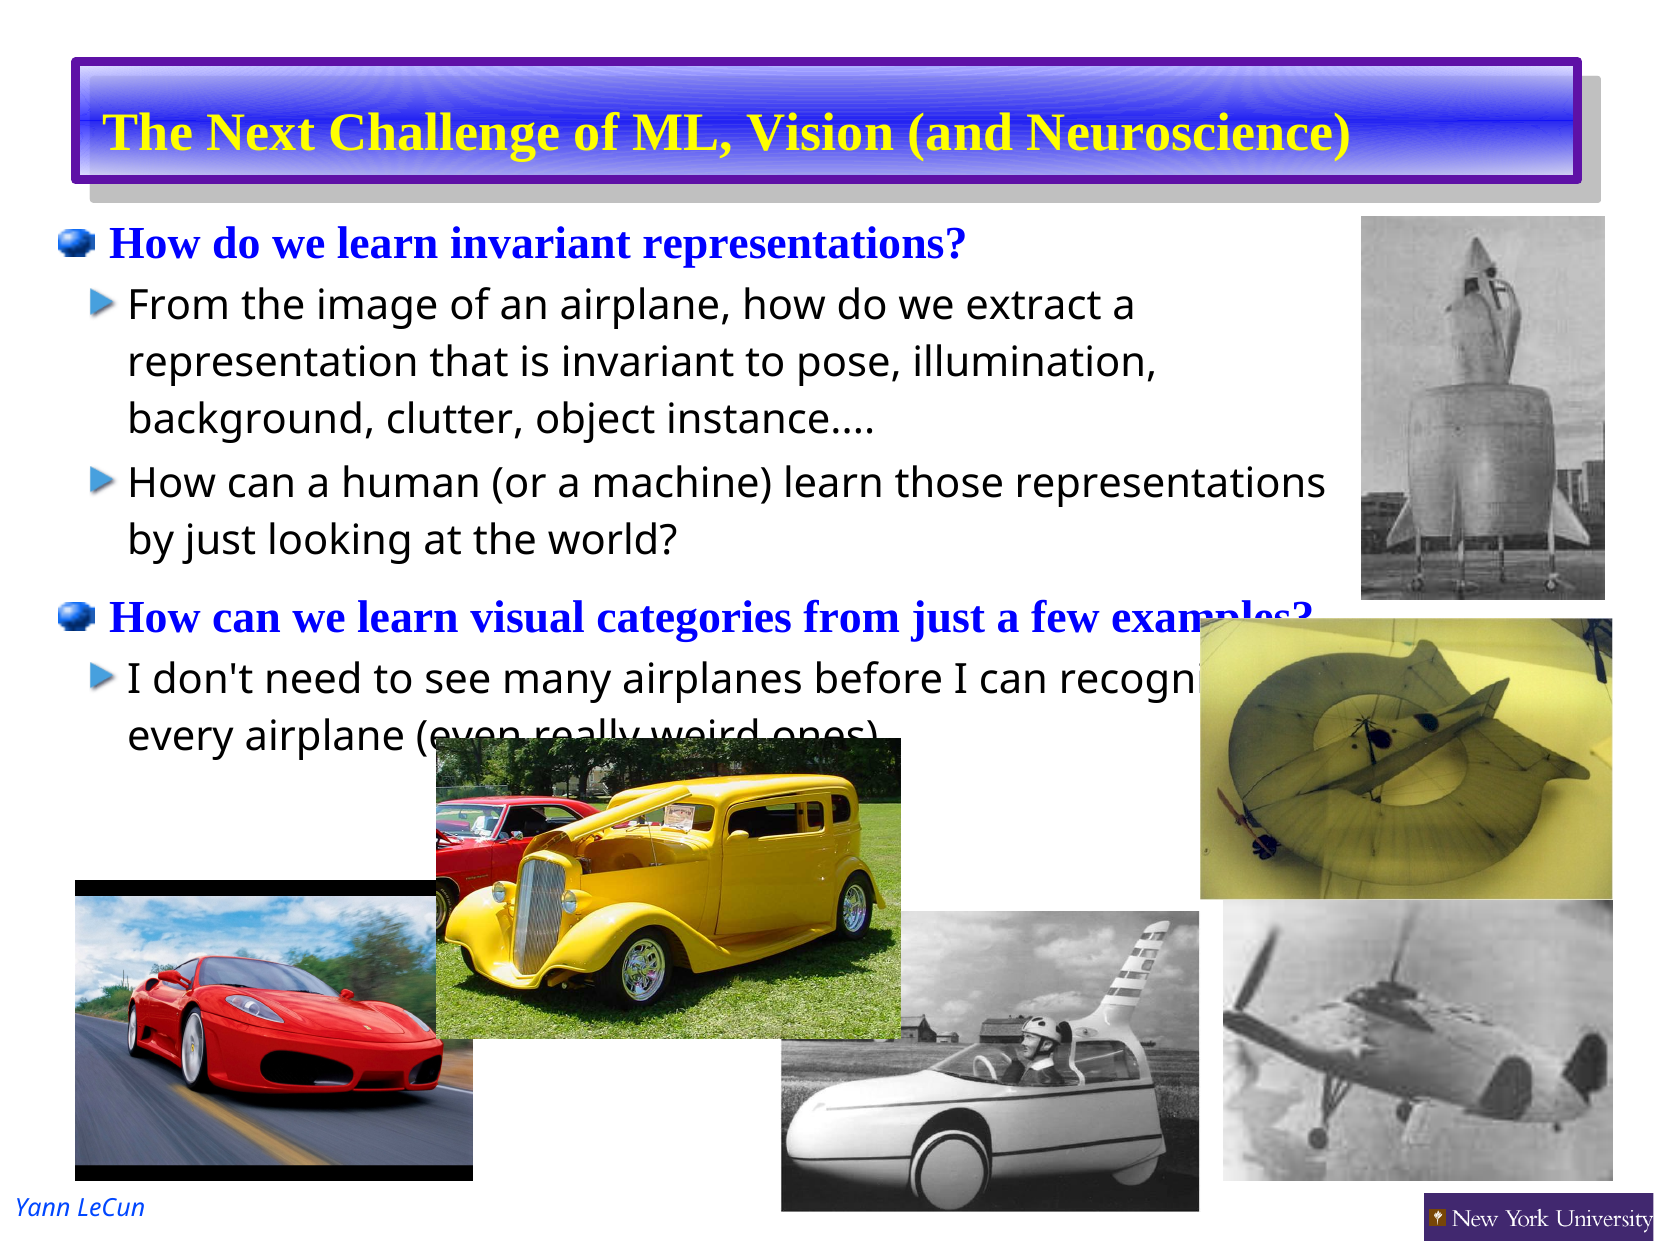

# The Next Challenge of ML, Vision (and Neuroscience)
How do we learn invariant representations?
From the image of an airplane, how do we extract a representation that is invariant to pose, illumination, background, clutter, object instance....
How can a human (or a machine) learn those representations by just looking at the world?
How can we learn visual categories from just a few examples?
I don't need to see many airplanes before I can recognize every airplane (even really weird ones)